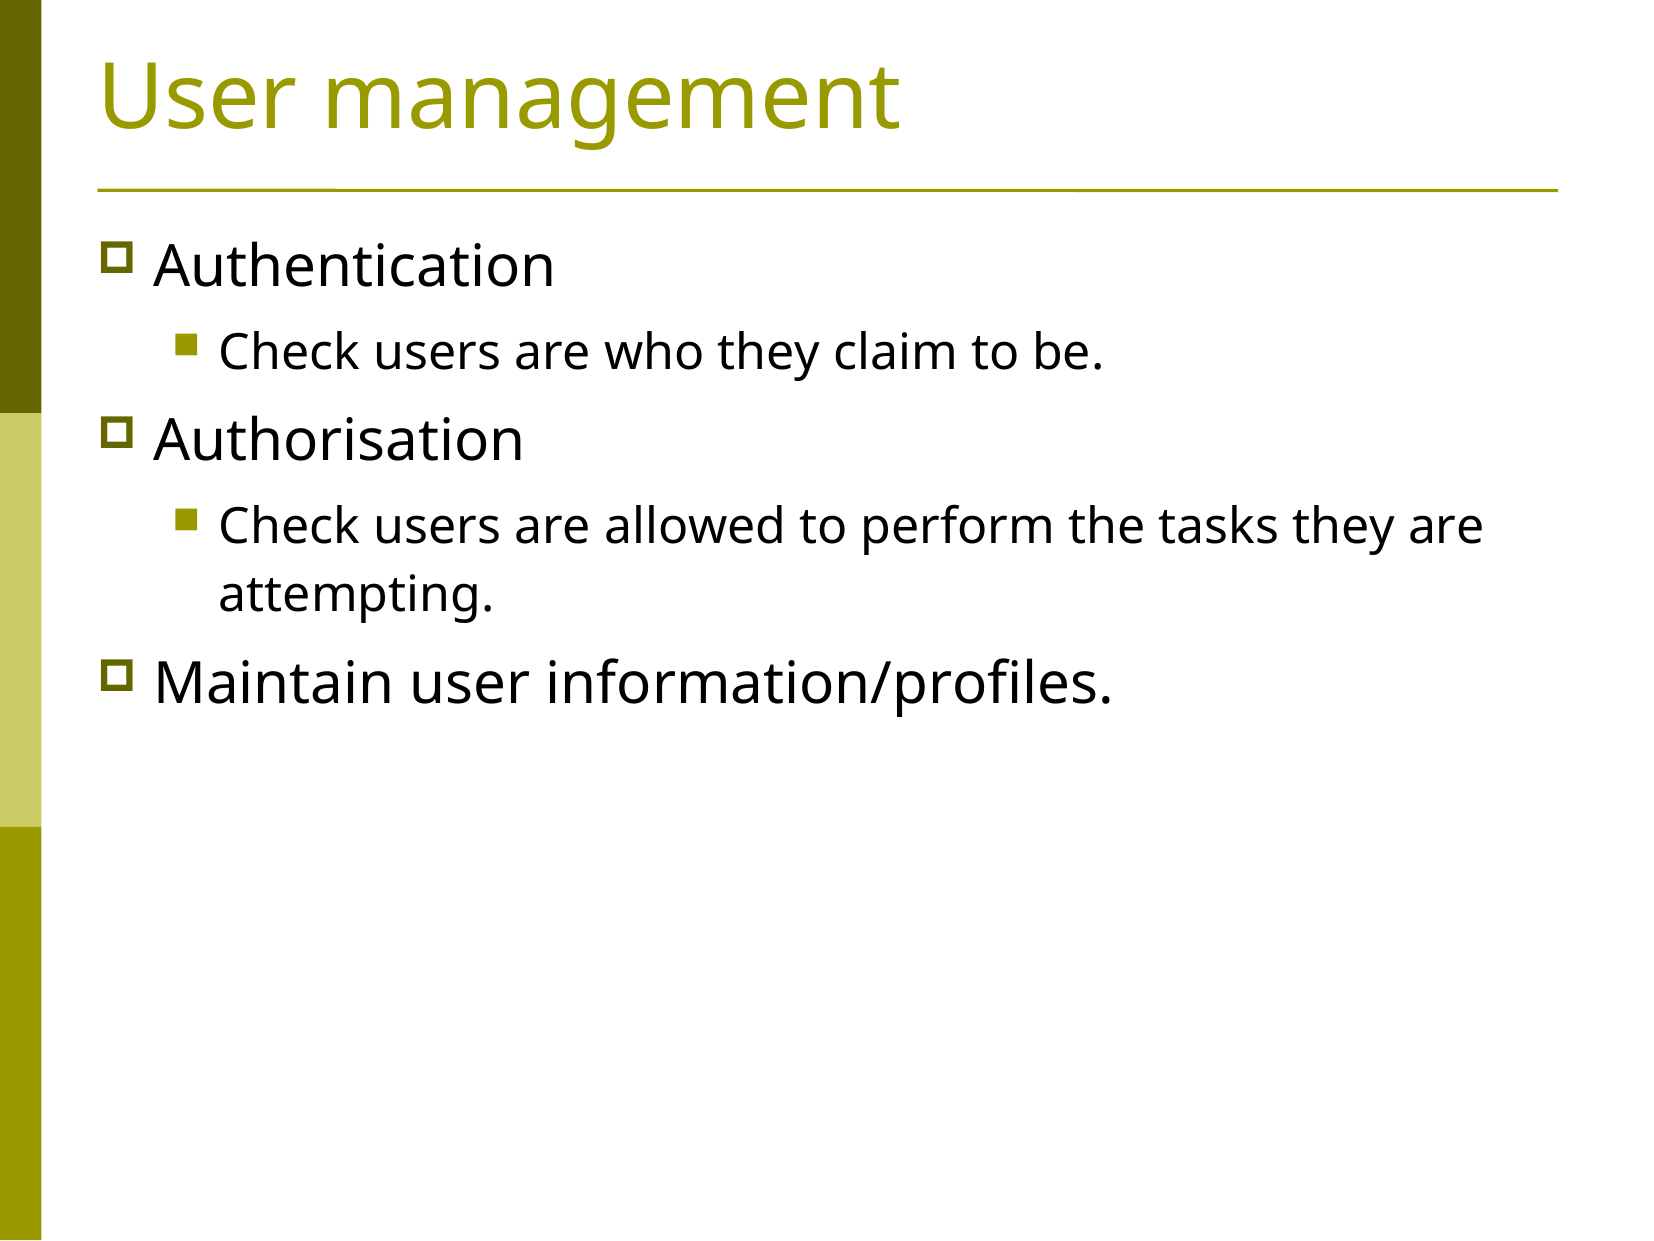

# User management
Authentication
Check users are who they claim to be.
Authorisation
Check users are allowed to perform the tasks they are attempting.
Maintain user information/profiles.